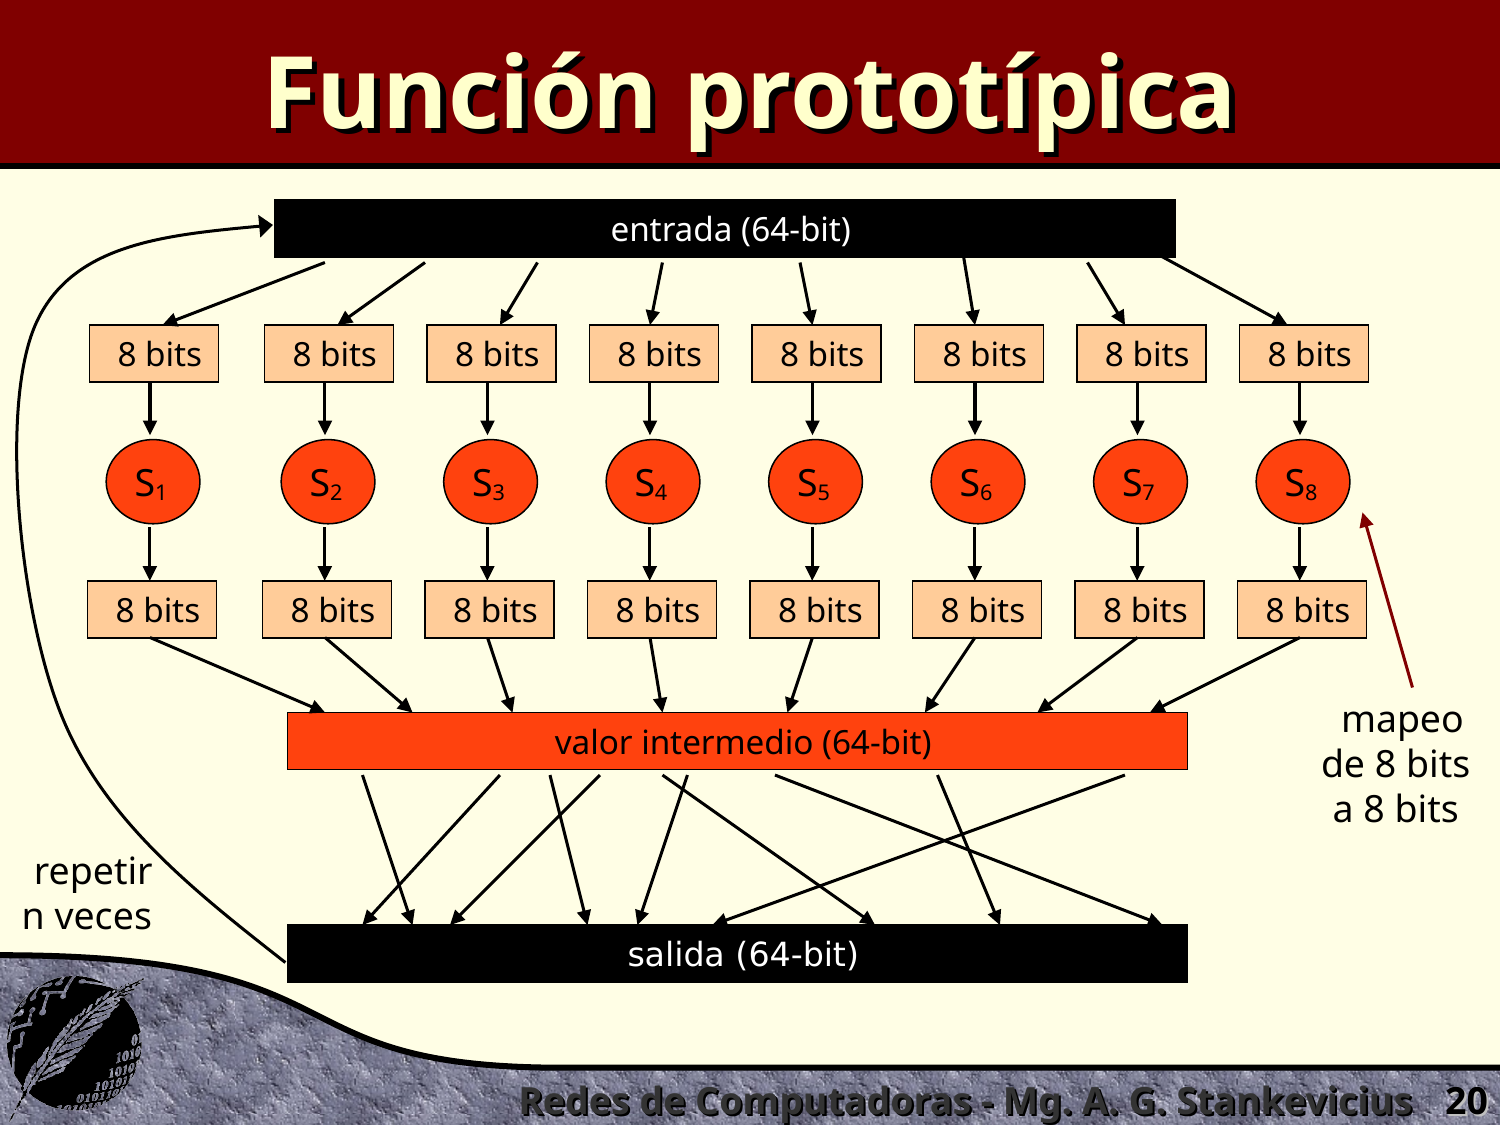

# Función prototípica
entrada (64-bit)
8 bits
8 bits
8 bits
8 bits
8 bits
8 bits
8 bits
8 bits
S1
S2
S3
S4
S5
S6
S7
S8
8 bits
8 bits
8 bits
8 bits
8 bits
8 bits
8 bits
8 bits
valor intermedio (64-bit)
salida (64-bit)
mapeo
de 8 bits
a 8 bits
repetir
n veces
20